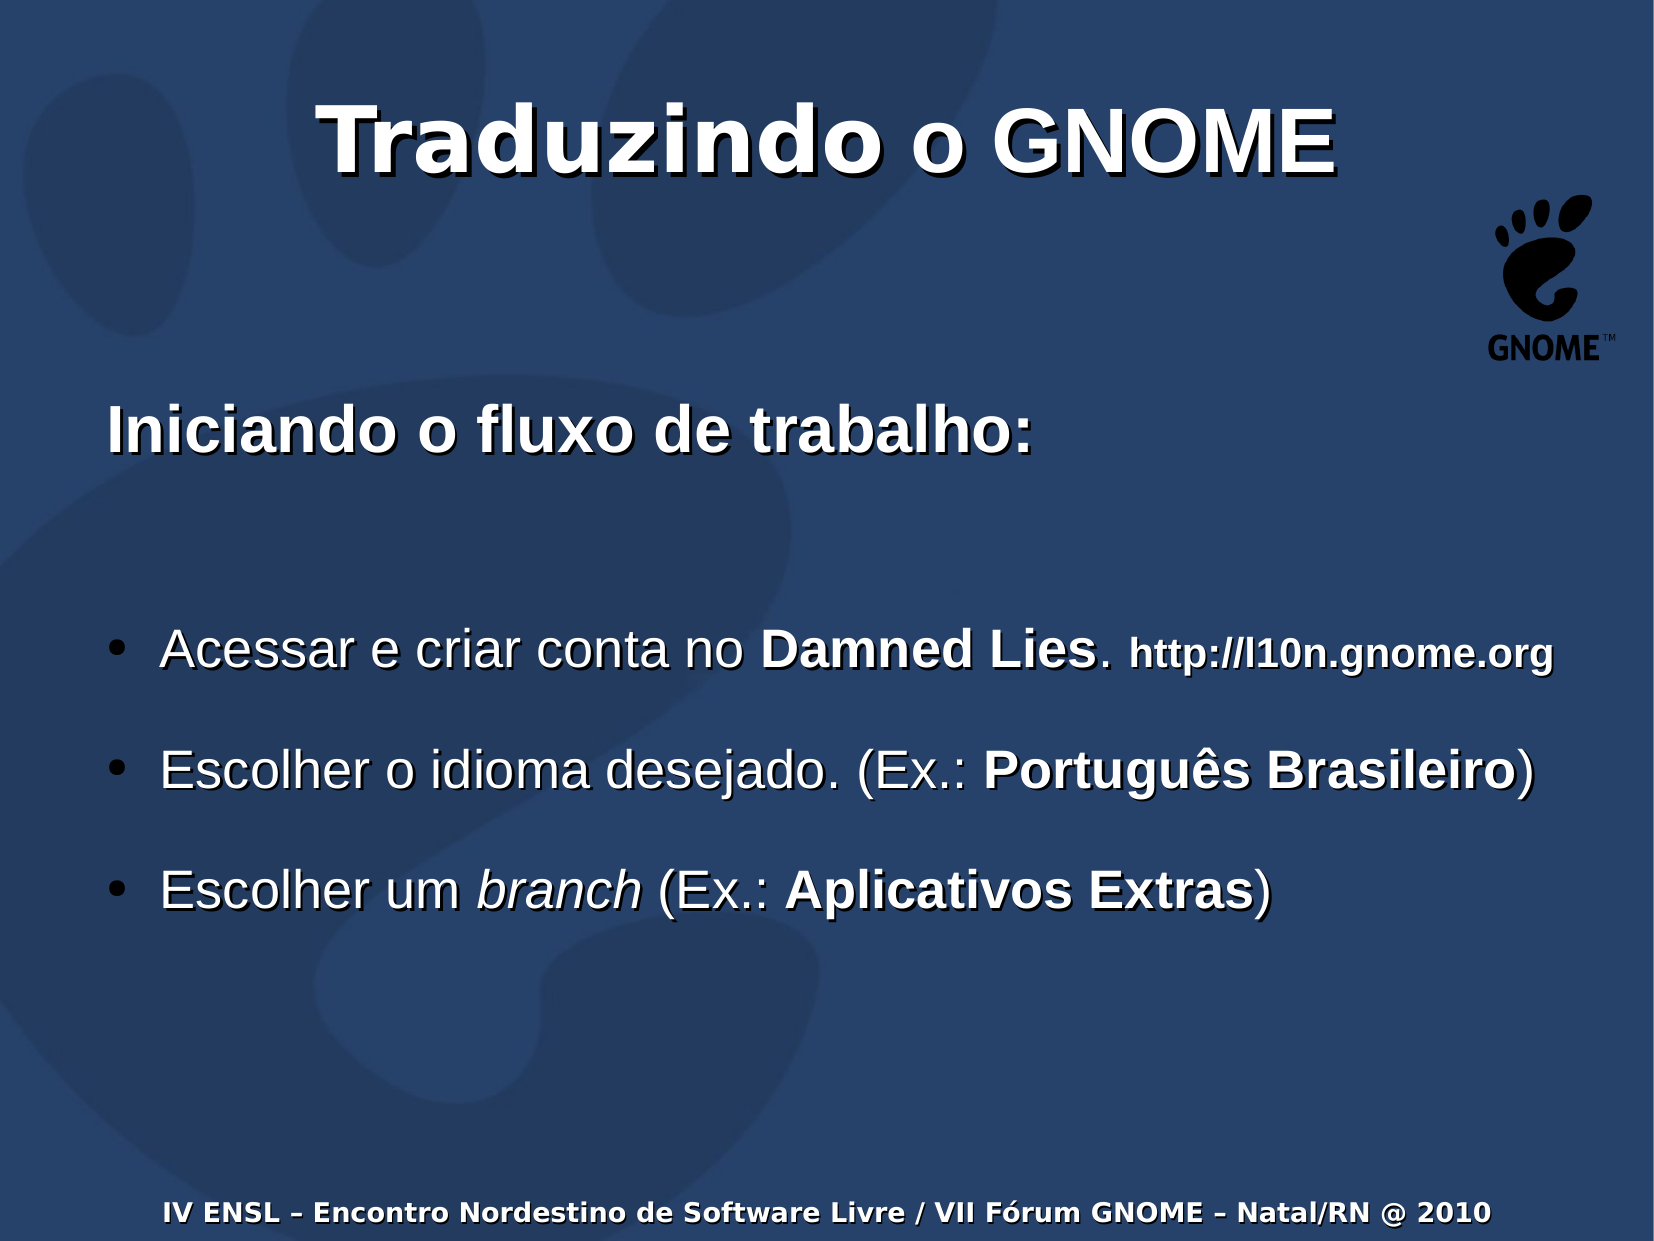

# Traduzindo o GNOME
Iniciando o fluxo de trabalho:
Acessar e criar conta no Damned Lies. http://l10n.gnome.org
Escolher o idioma desejado. (Ex.: Português Brasileiro)
Escolher um branch (Ex.: Aplicativos Extras)
IV ENSL – Encontro Nordestino de Software Livre / VII Fórum GNOME – Natal/RN @ 2010